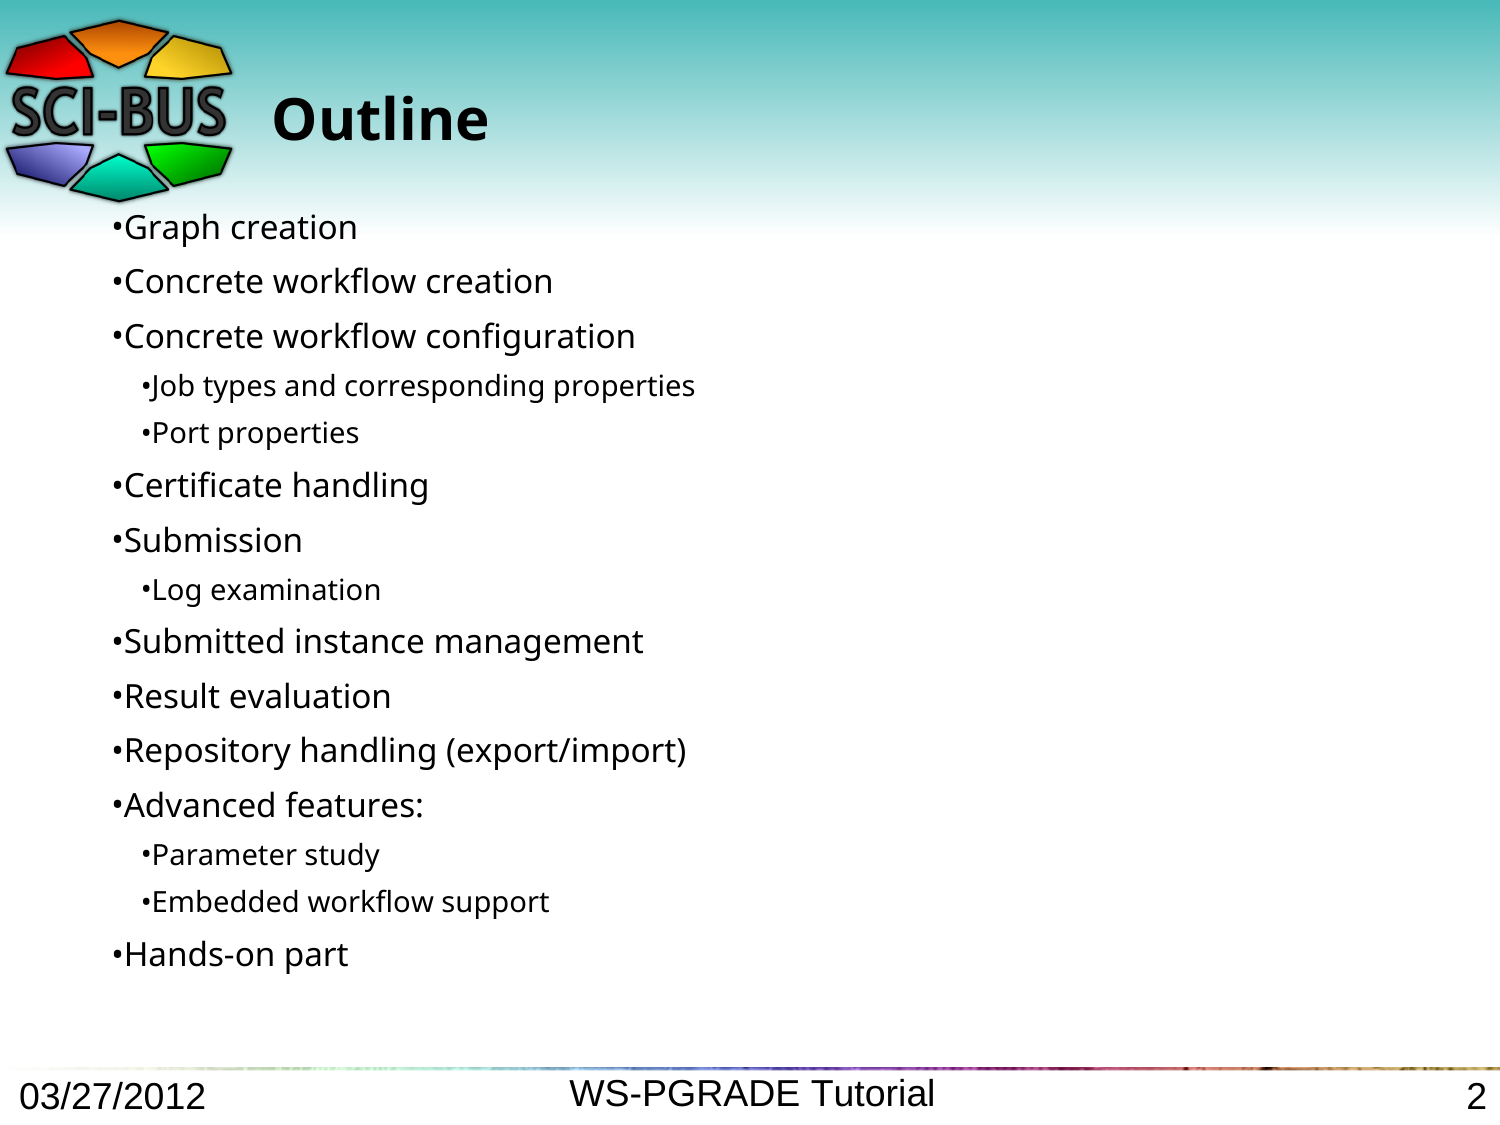

# Outline
Graph creation
Concrete workflow creation
Concrete workflow configuration
Job types and corresponding properties
Port properties
Certificate handling
Submission
Log examination
Submitted instance management
Result evaluation
Repository handling (export/import)
Advanced features:
Parameter study
Embedded workflow support
Hands-on part
Footer
5/29/2006
2